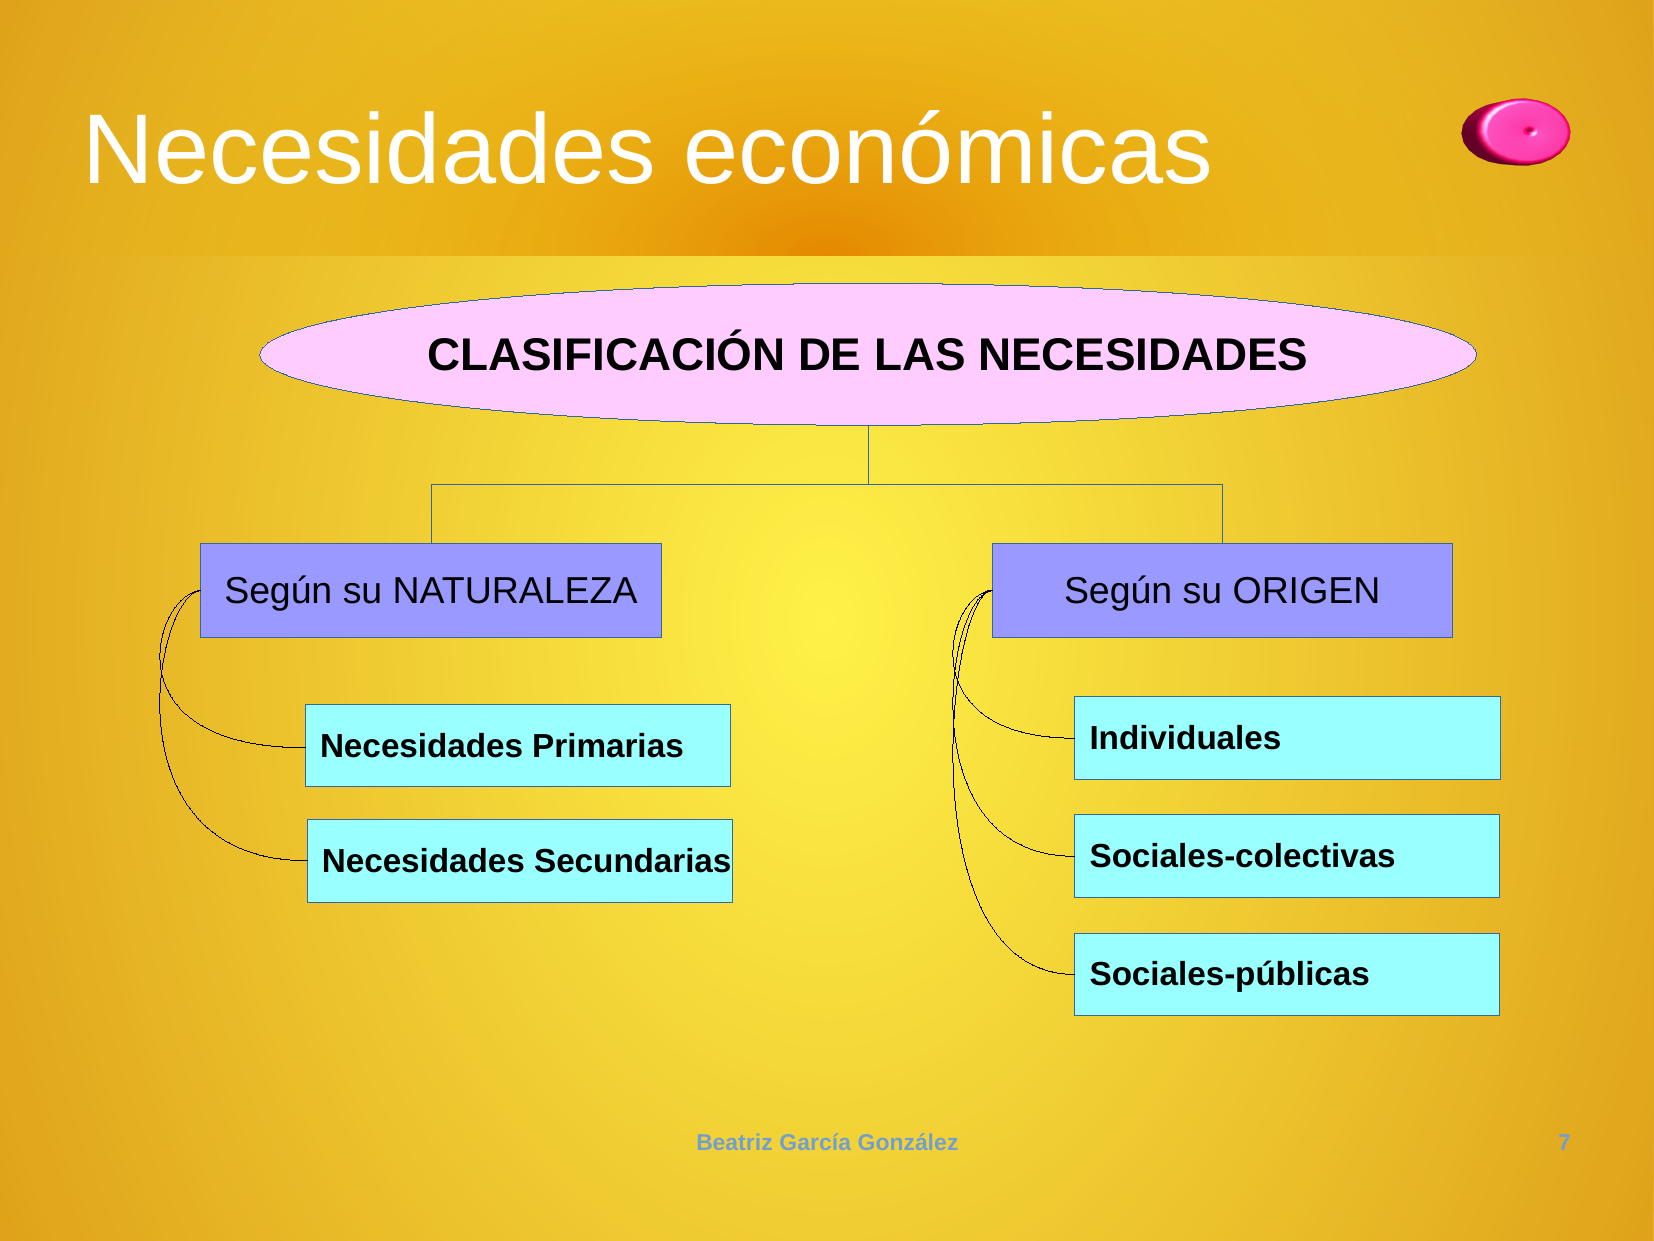

# Necesidades económicas
CLASIFICACIÓN DE LAS NECESIDADES
Según su NATURALEZA
Según su ORIGEN
Individuales
Necesidades Primarias
Sociales-colectivas
Necesidades Secundarias
Sociales-públicas
Beatriz García González
7